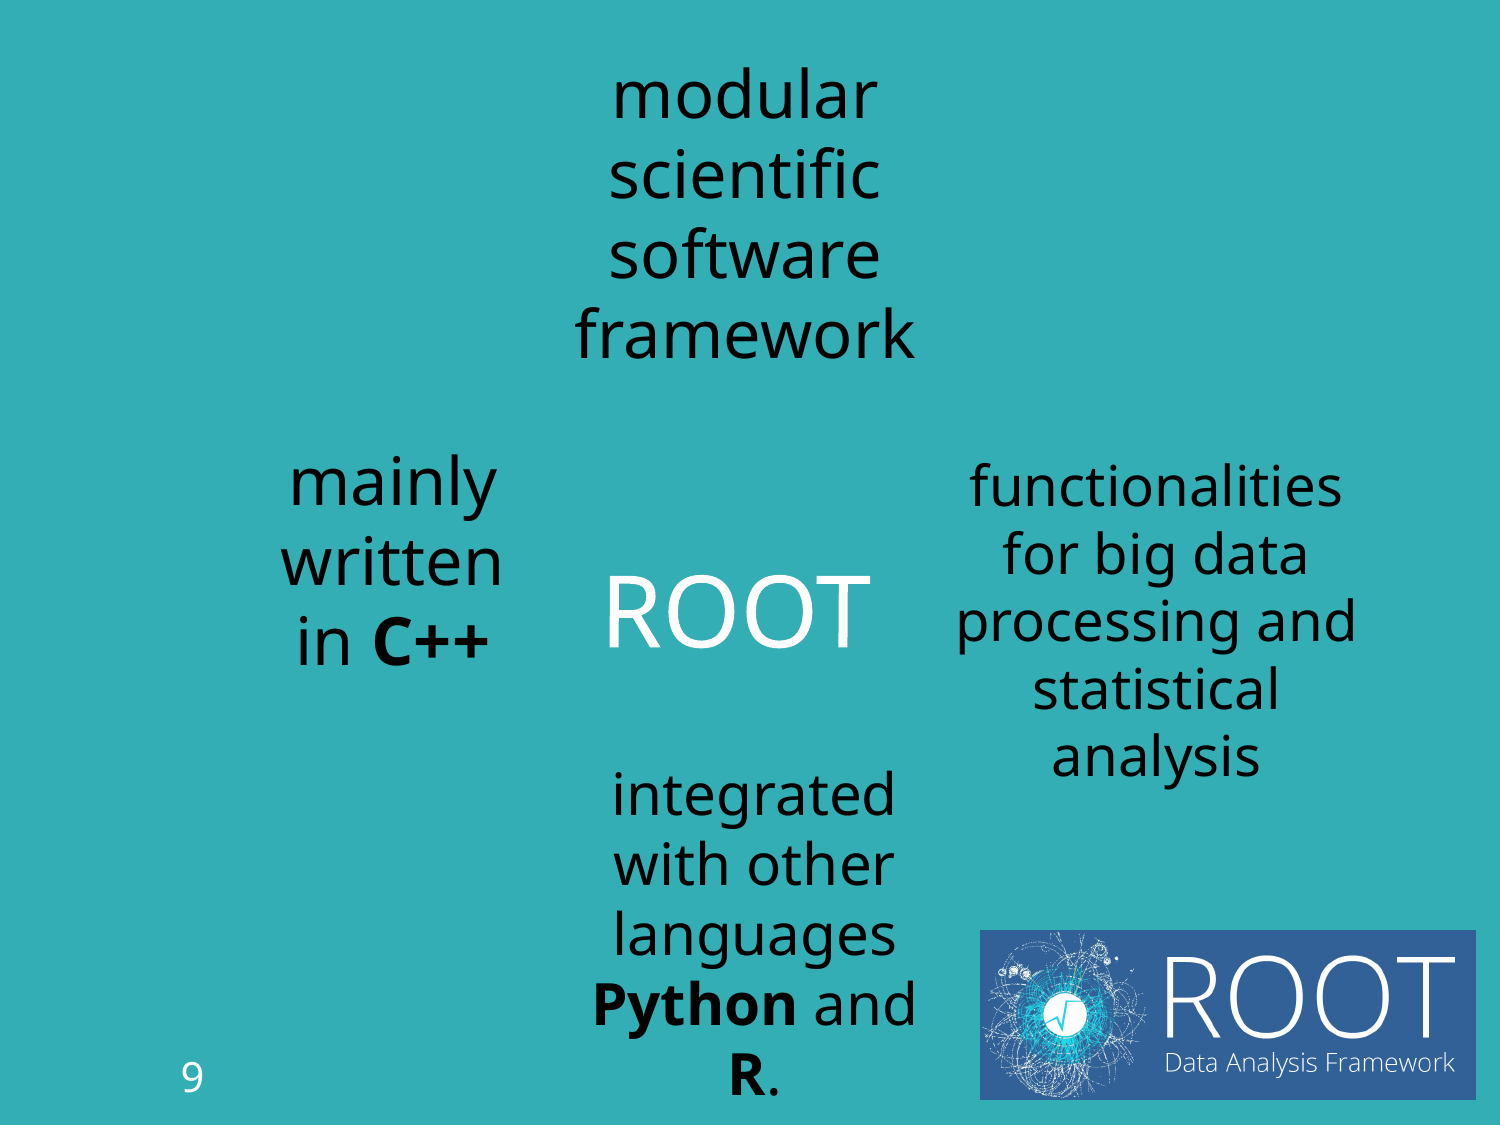

modular scientific software framework
mainly written in C++
functionalities for big data processing and statistical analysis
ROOT
integrated with other languages Python and R.